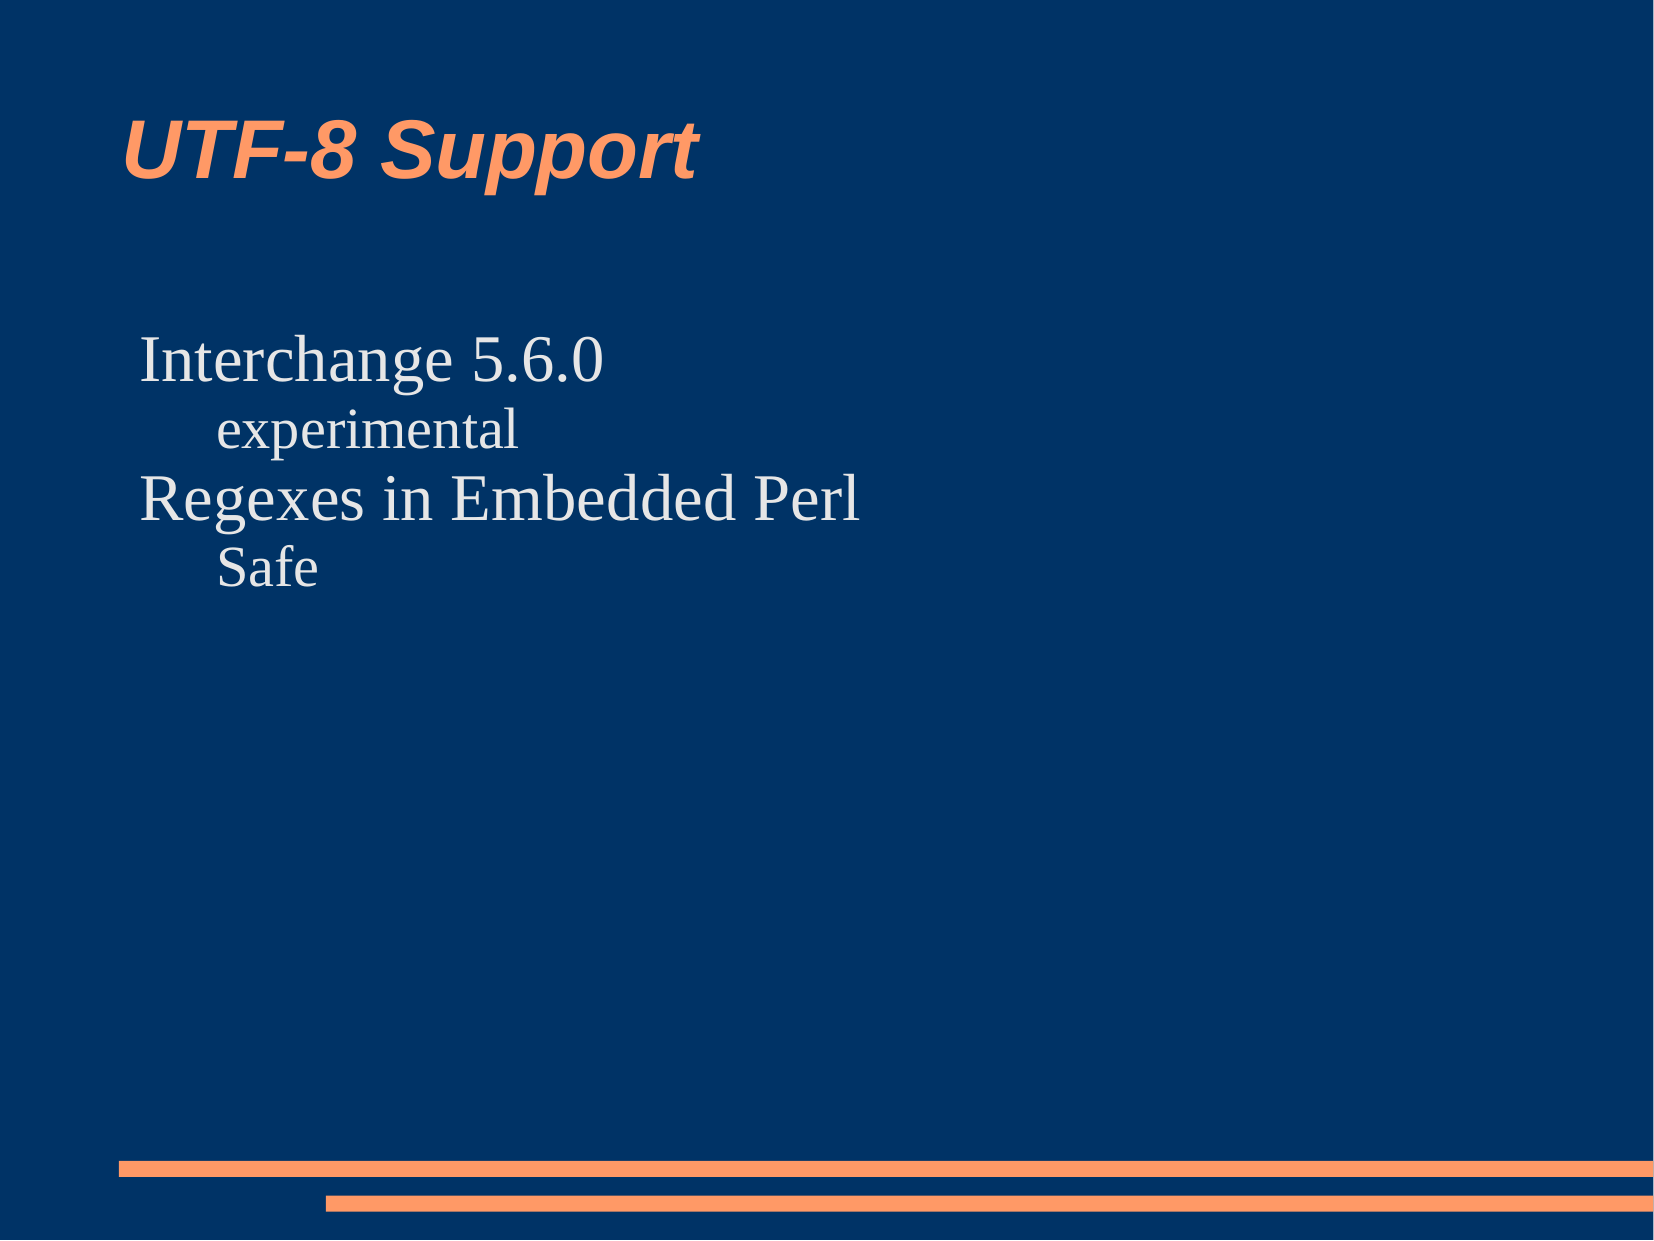

# UTF-8 Support
Interchange 5.6.0
experimental
Regexes in Embedded Perl
Safe